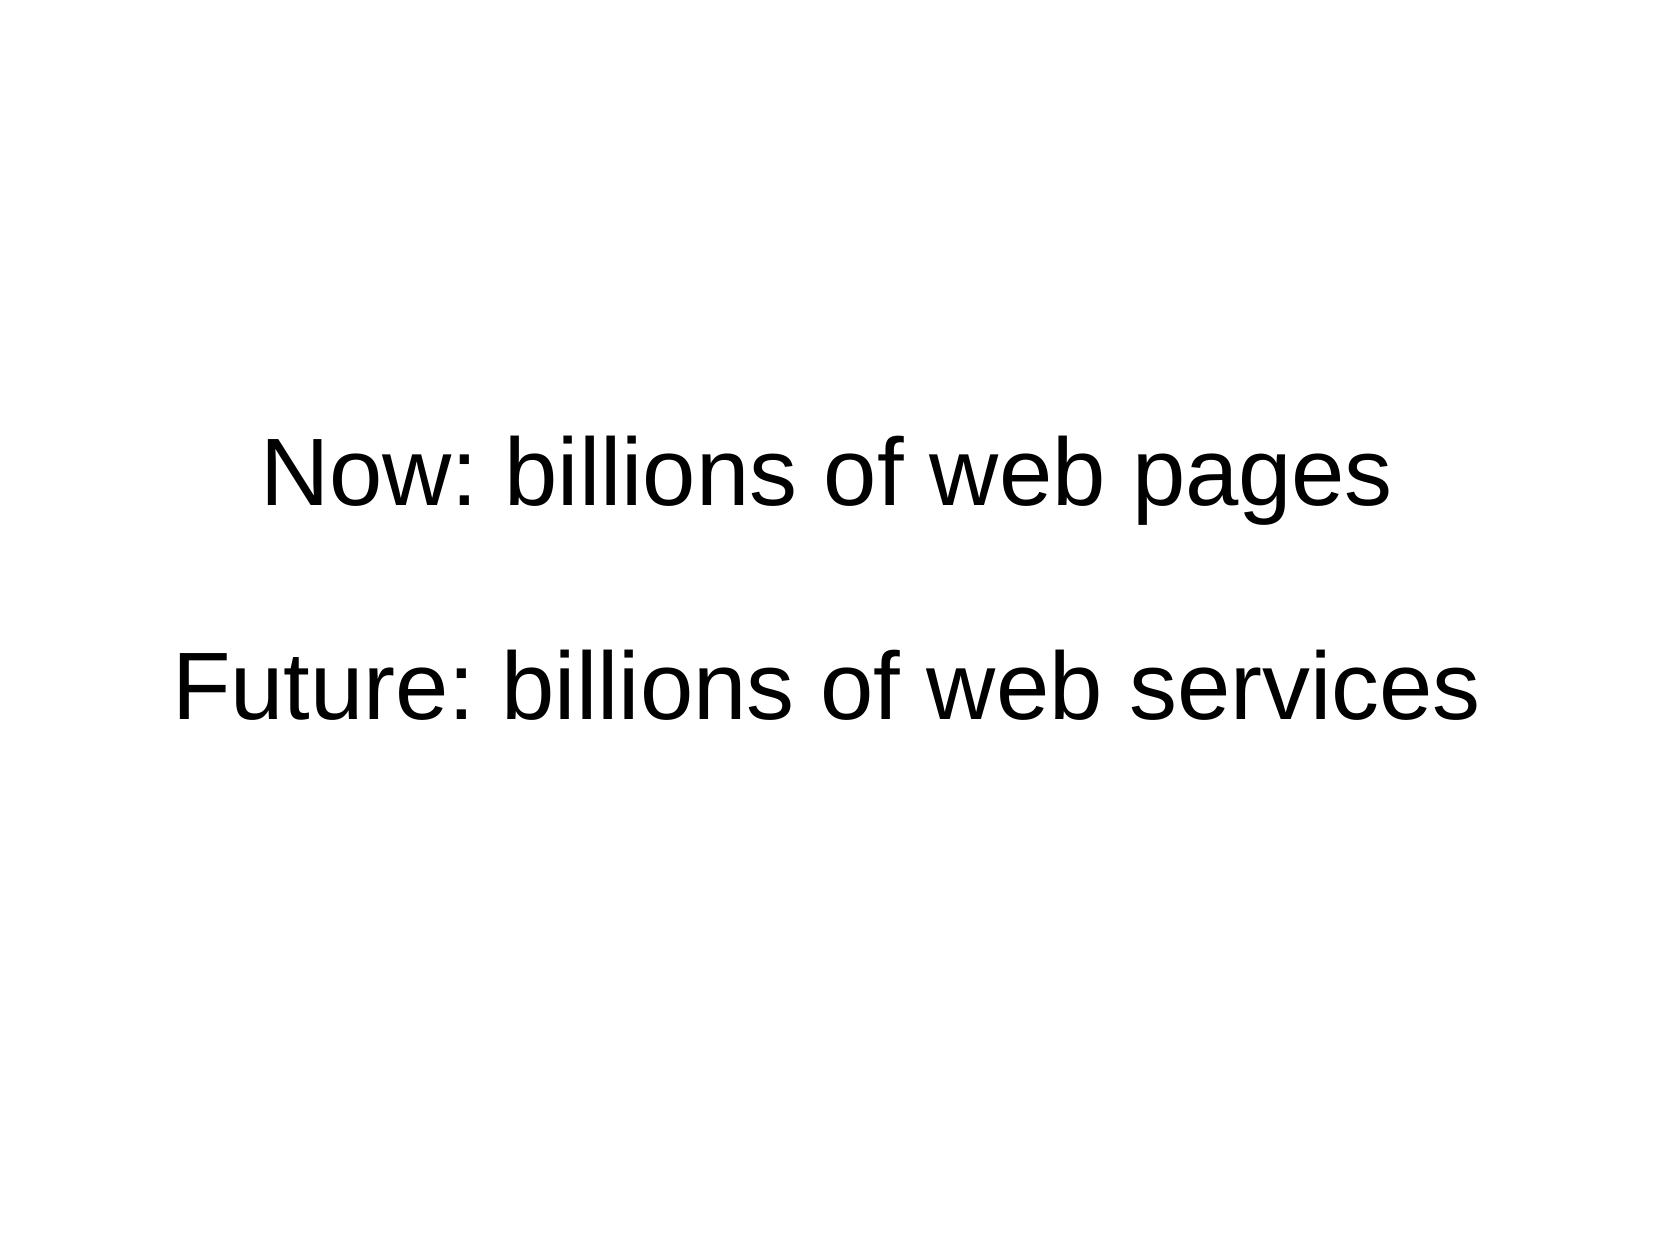

# Now: billions of web pages
Future: billions of web services